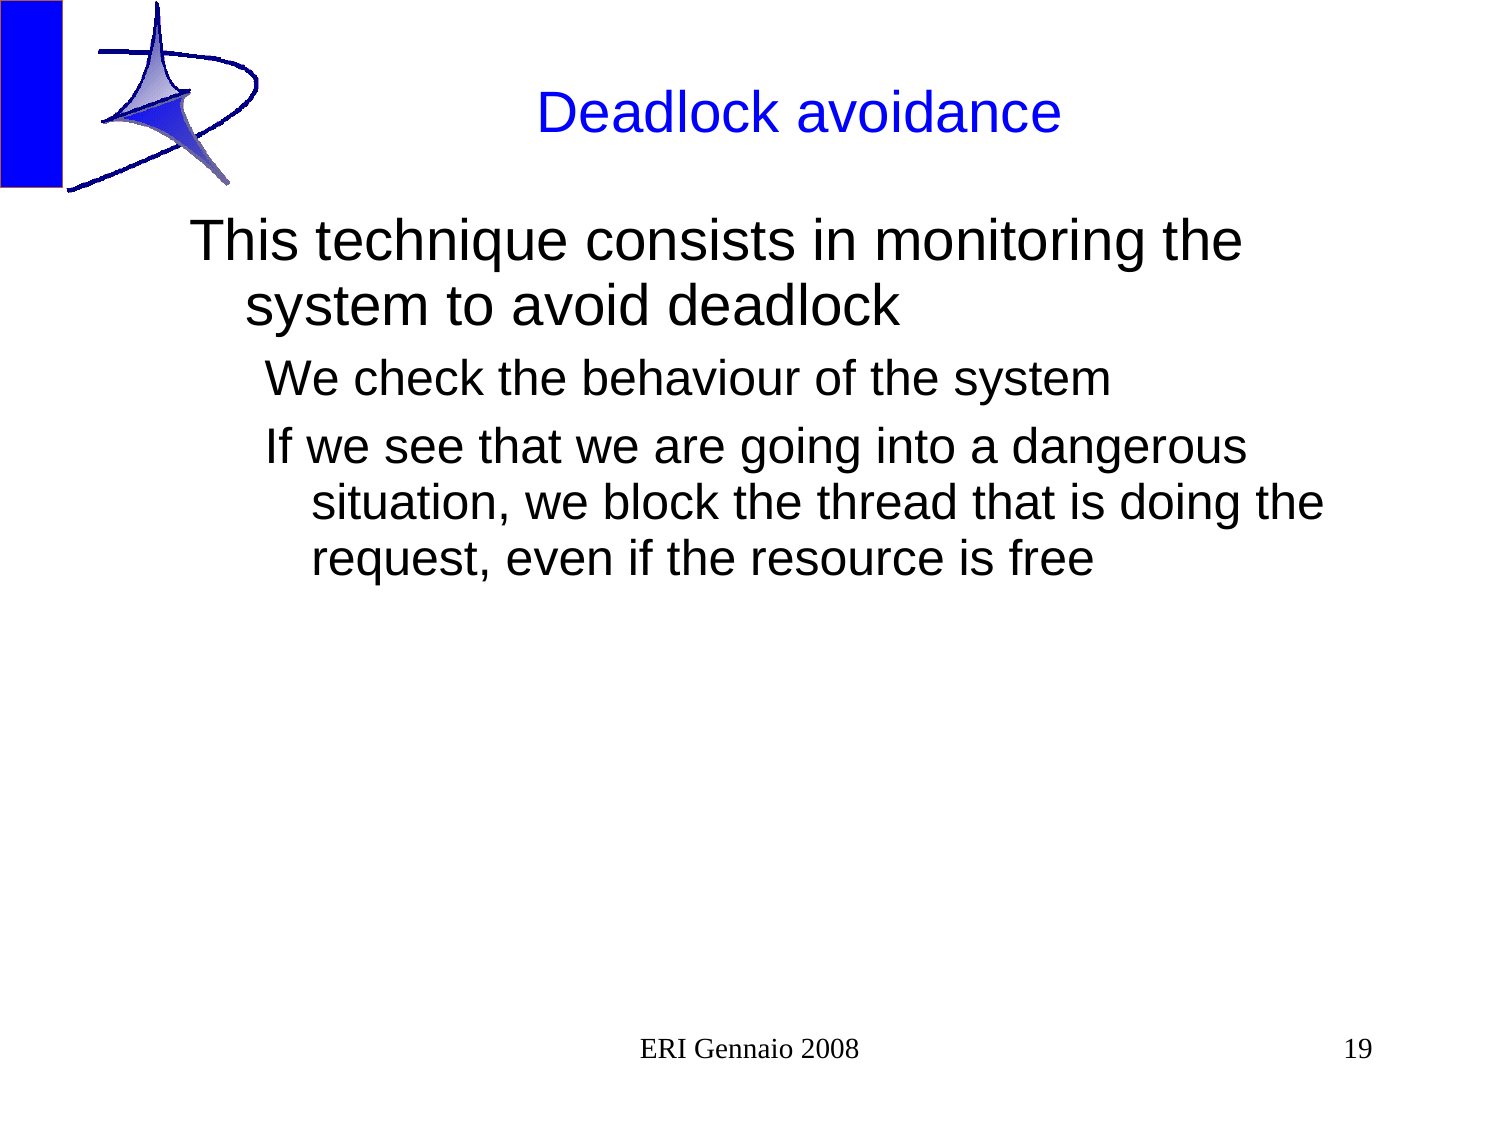

# Deadlock avoidance
This technique consists in monitoring the system to avoid deadlock
We check the behaviour of the system
If we see that we are going into a dangerous situation, we block the thread that is doing the request, even if the resource is free
ERI Gennaio 2008
19